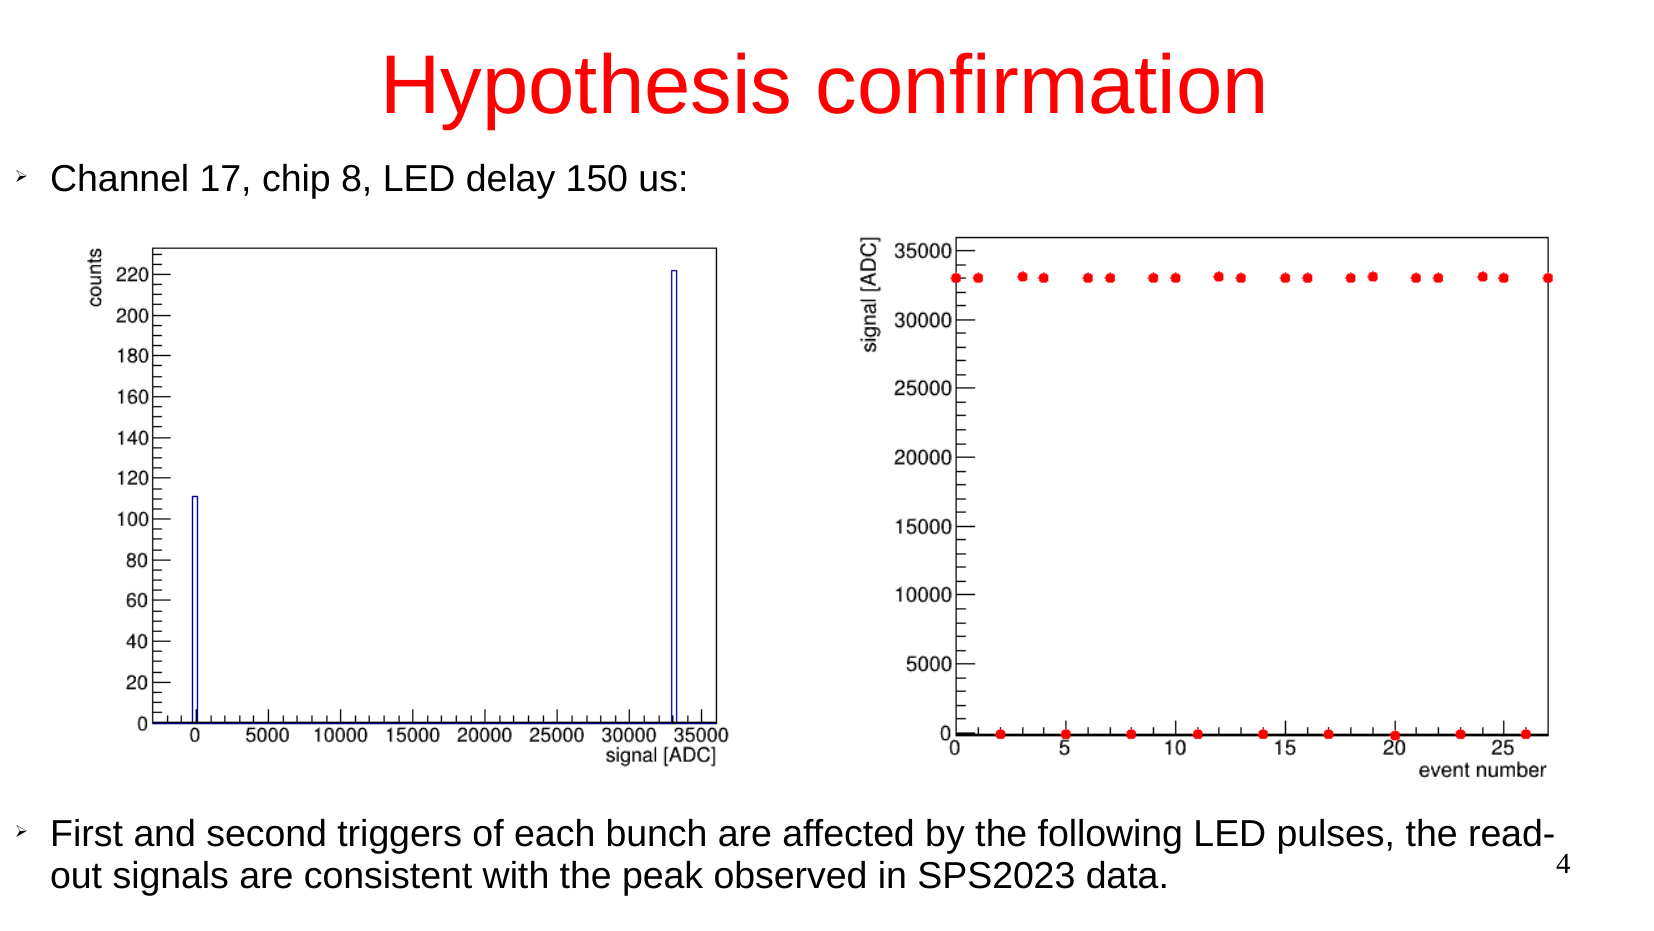

# Hypothesis confirmation
Channel 17, chip 8, LED delay 150 us:
First and second triggers of each bunch are affected by the following LED pulses, the read-out signals are consistent with the peak observed in SPS2023 data.
4